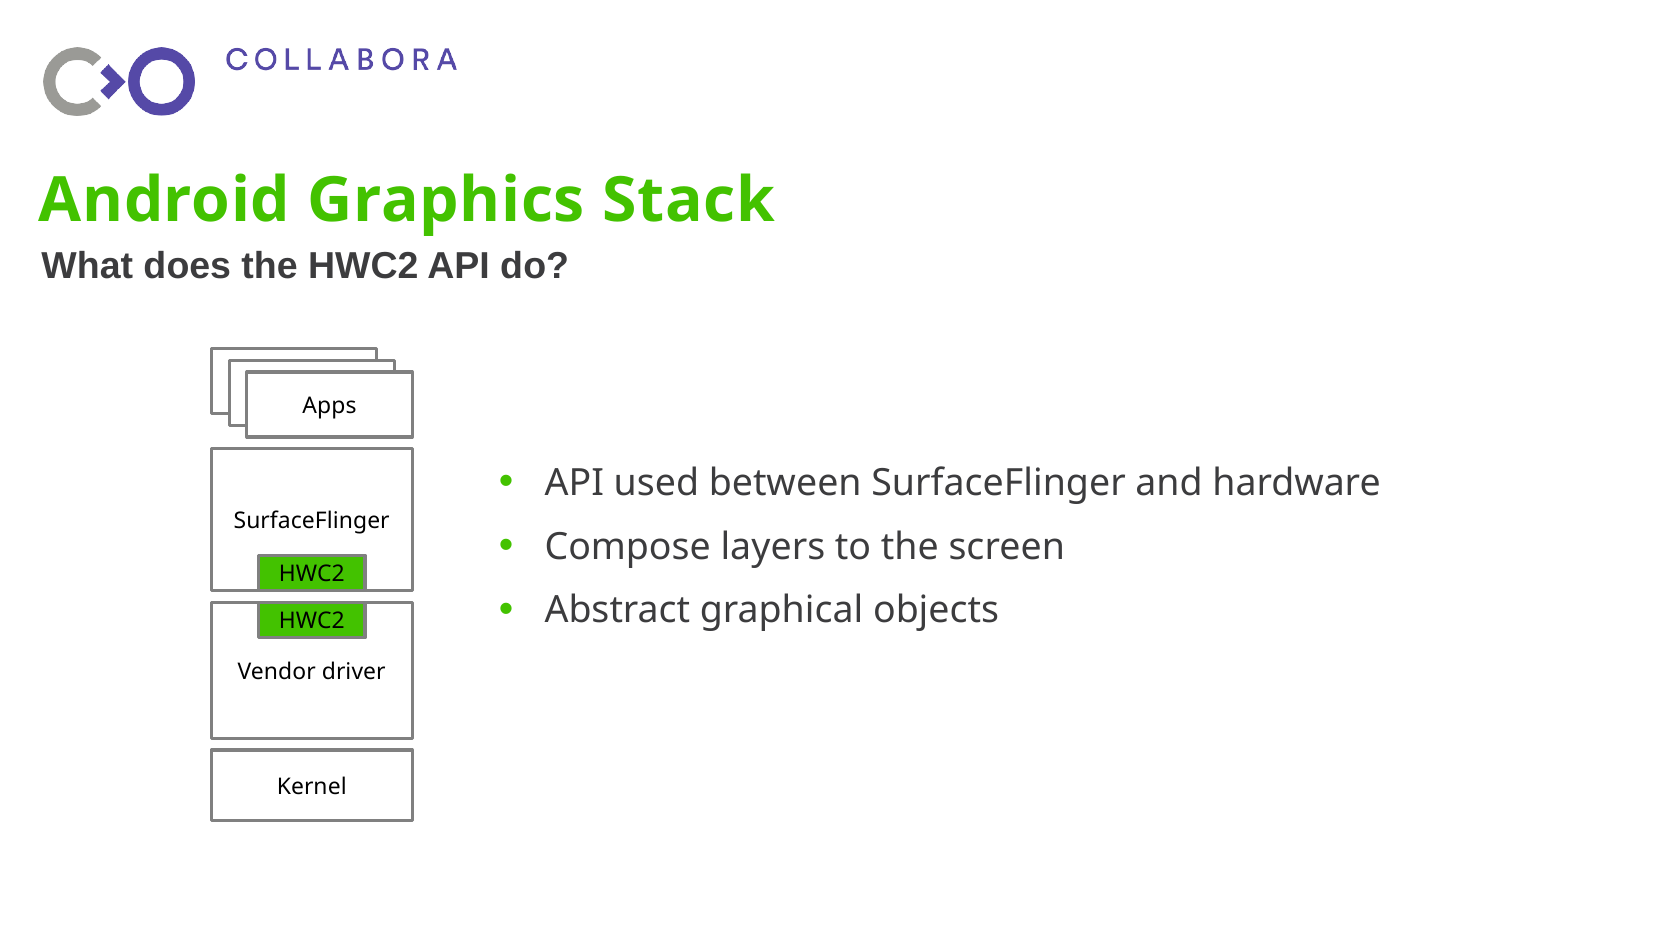

# Android Graphics Stack
What does the HWC2 API do?
Apps
API used between SurfaceFlinger and hardware
Compose layers to the screen
Abstract graphical objects
SurfaceFlinger
HWC2
Vendor driver
HWC2
Kernel